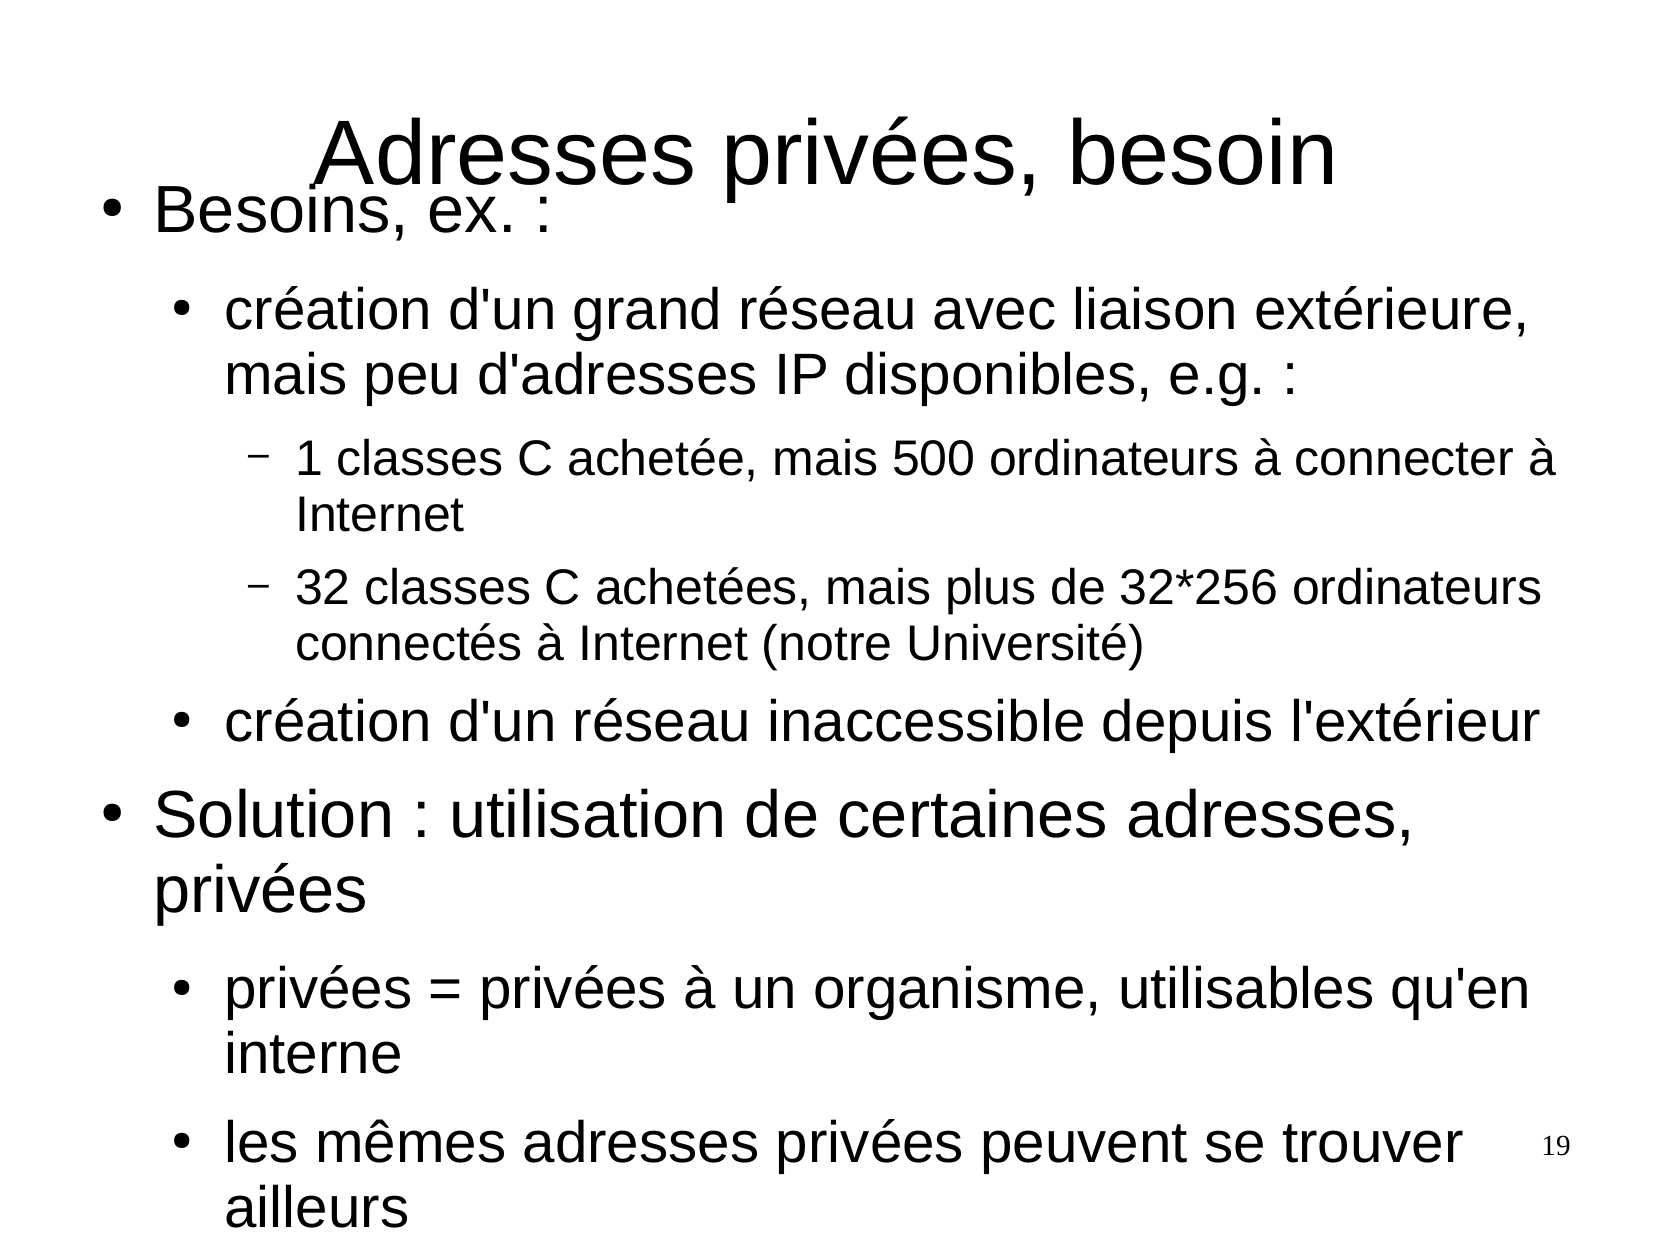

# Adresses privées, besoin
Besoins, ex. :
création d'un grand réseau avec liaison extérieure, mais peu d'adresses IP disponibles, e.g. :
1 classes C achetée, mais 500 ordinateurs à connecter à Internet
32 classes C achetées, mais plus de 32*256 ordinateurs connectés à Internet (notre Université)
création d'un réseau inaccessible depuis l'extérieur
Solution : utilisation de certaines adresses, privées
privées = privées à un organisme, utilisables qu'en interne
les mêmes adresses privées peuvent se trouver ailleurs
19